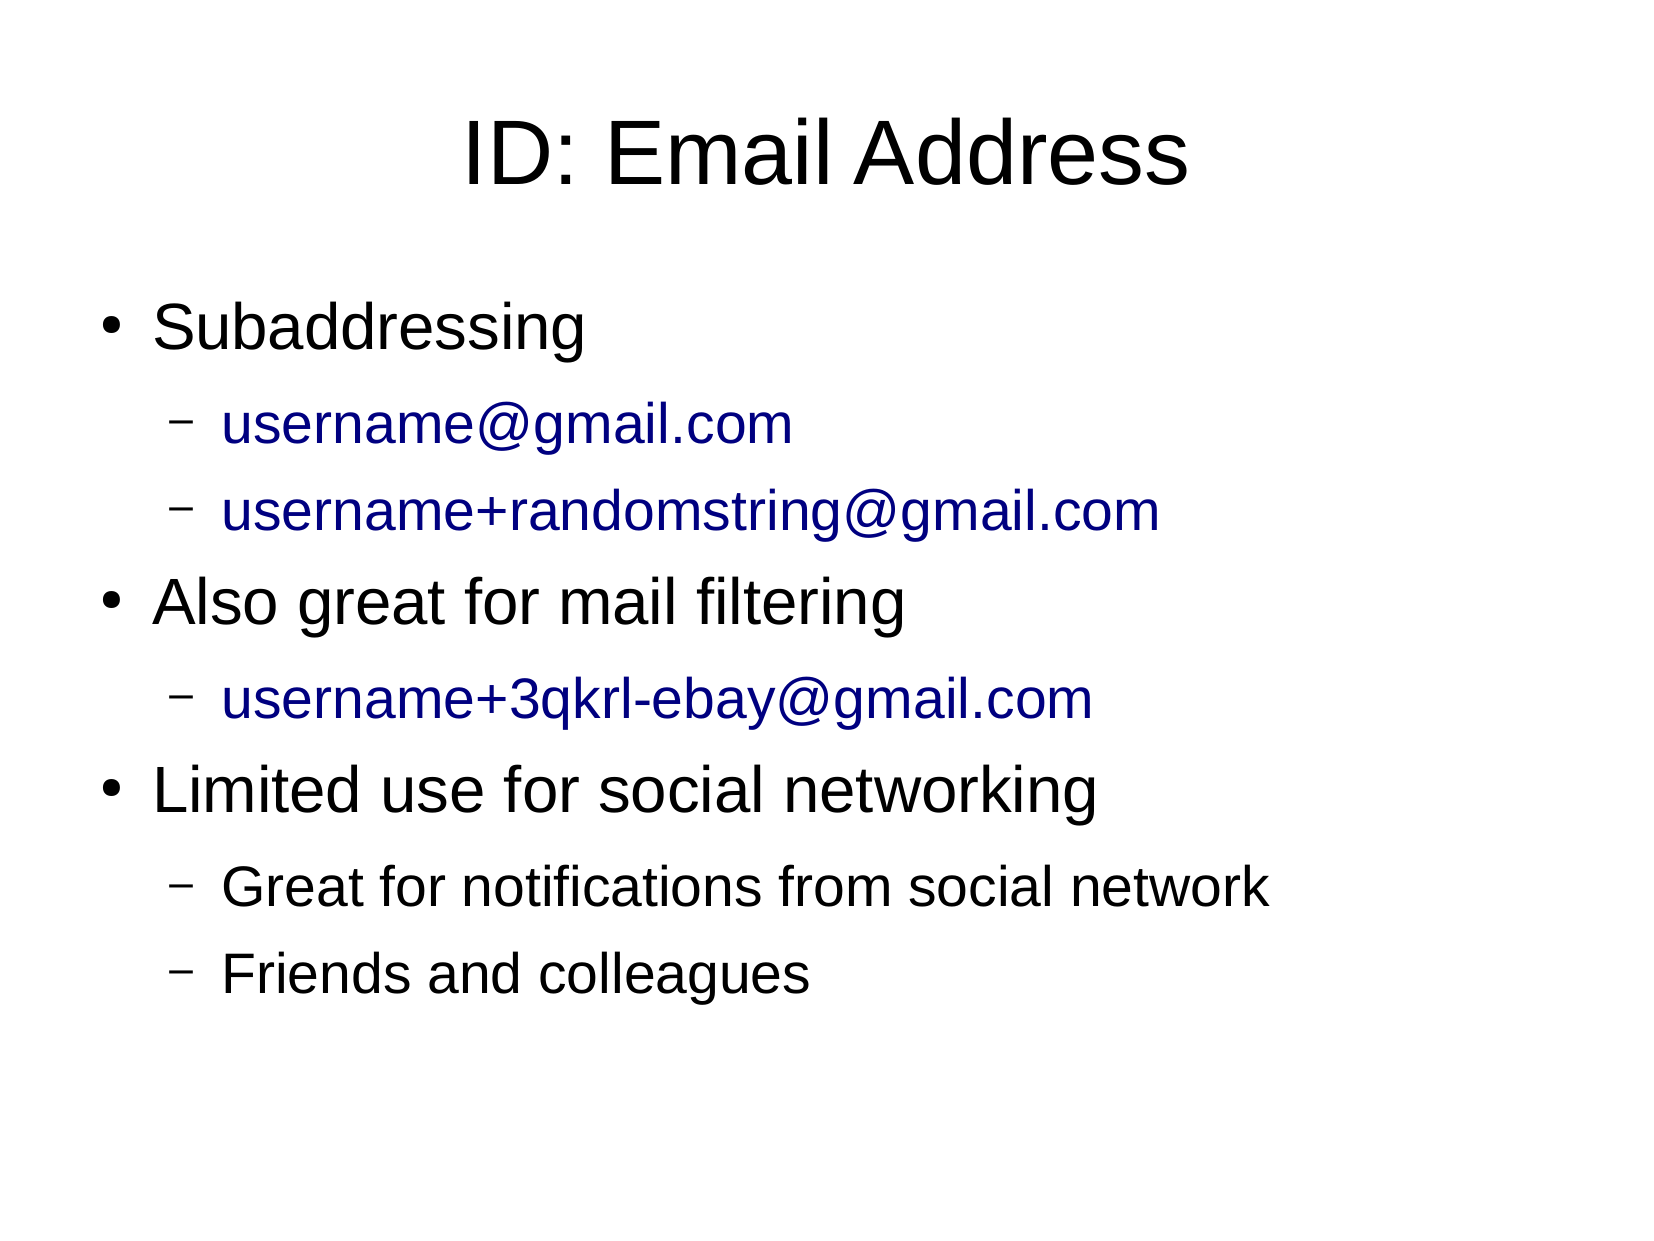

# ID: Email Address
Subaddressing
username@gmail.com
username+randomstring@gmail.com
Also great for mail filtering
username+3qkrl-ebay@gmail.com
Limited use for social networking
Great for notifications from social network
Friends and colleagues